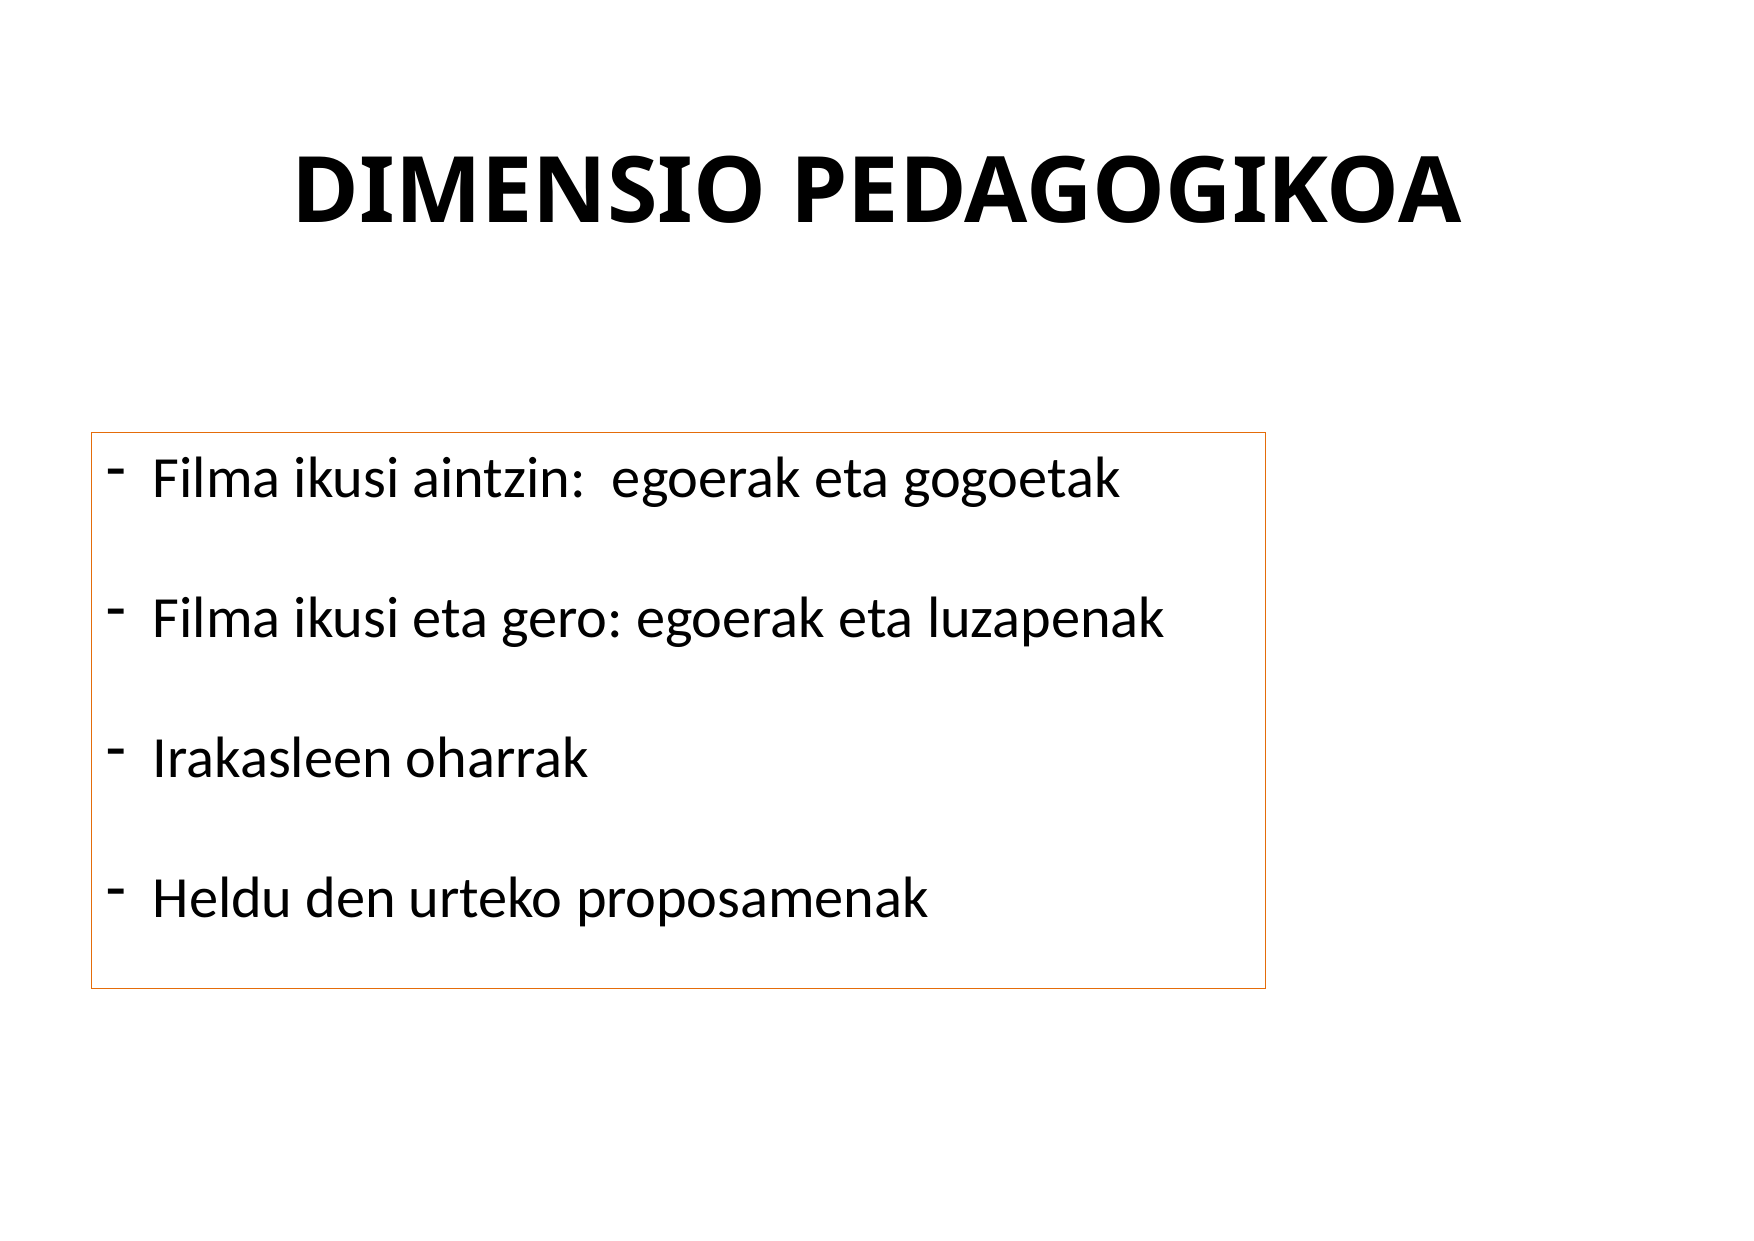

DIMENSIO PEDAGOGIKOA
Filma ikusi aintzin: egoerak eta gogoetak
Filma ikusi eta gero: egoerak eta luzapenak
Irakasleen oharrak
Heldu den urteko proposamenak